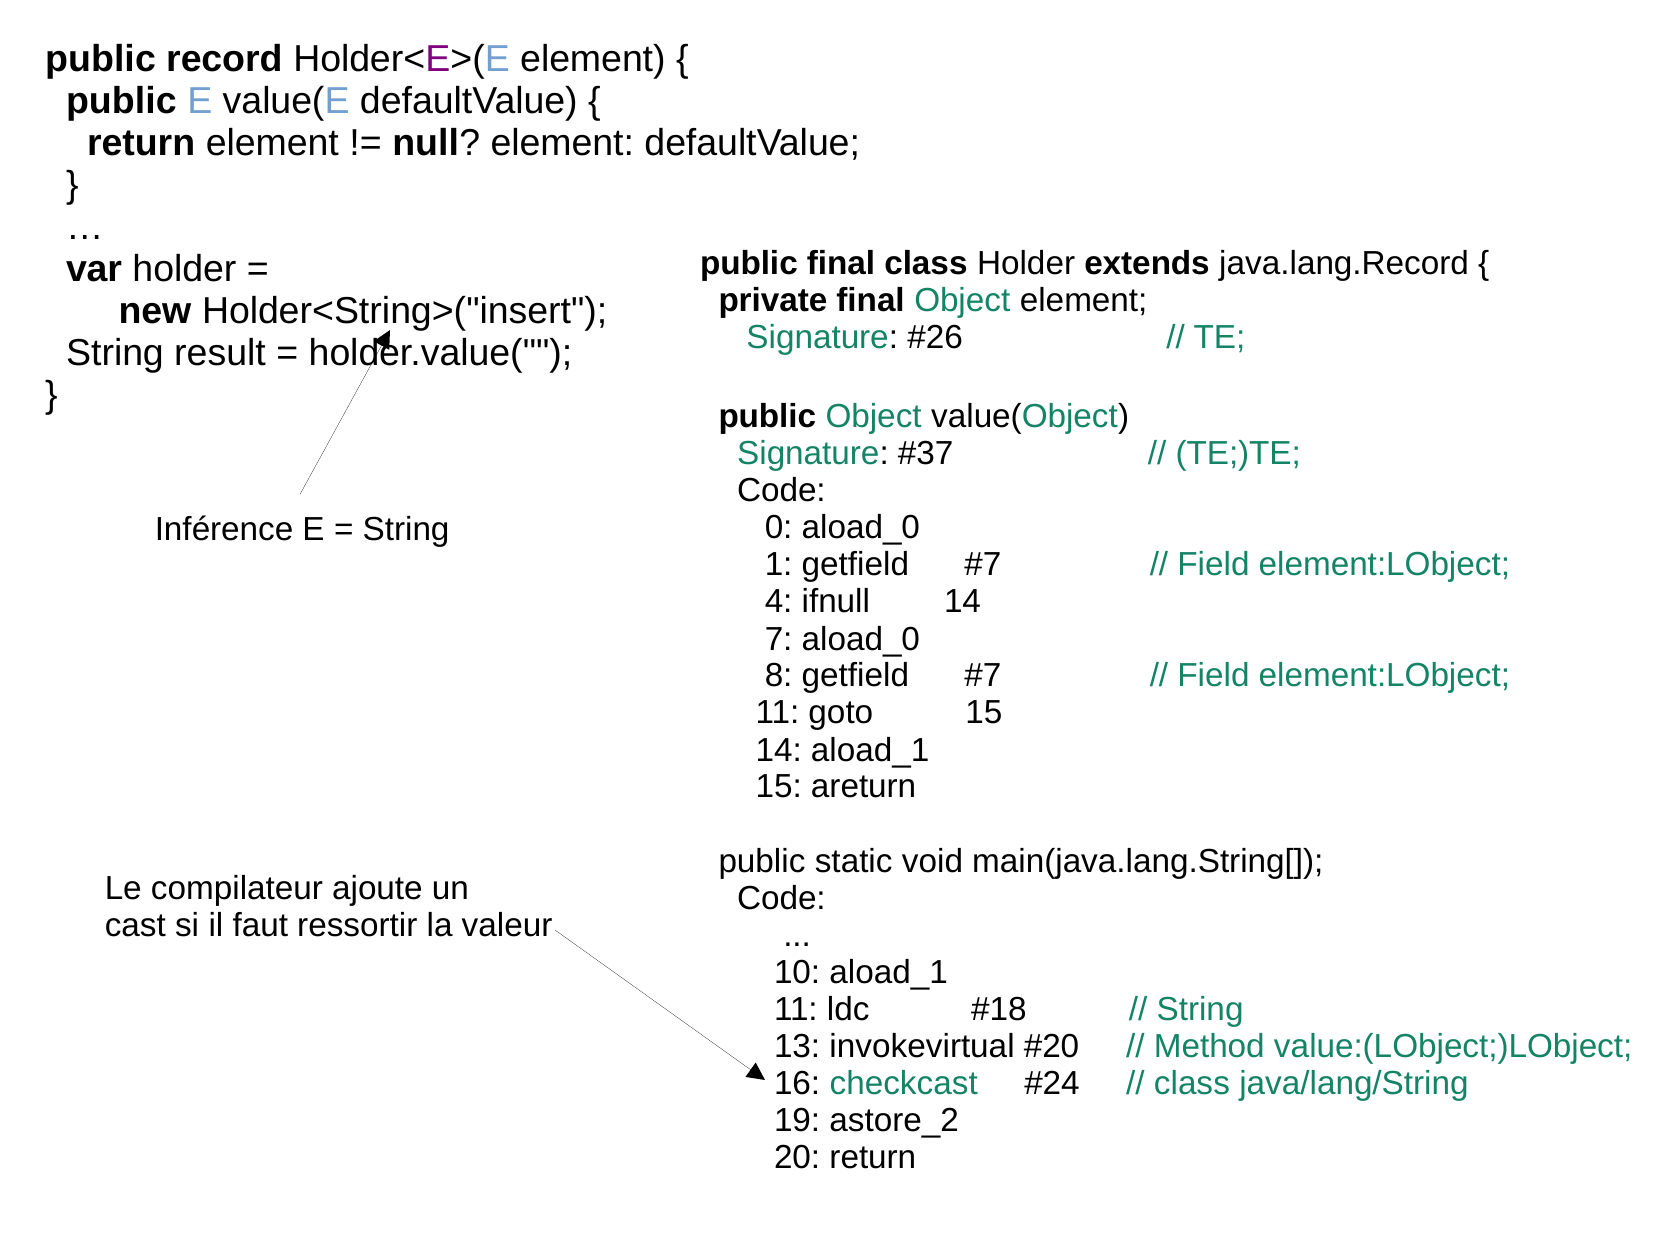

public record Holder<E>(E element) {
 public E value(E defaultValue) {
 return element != null? element: defaultValue;
 }
 …
 var holder =
 new Holder<String>("insert");
 String result = holder.value("");
}
public final class Holder extends java.lang.Record {
 private final Object element;
 Signature: #26 // TE;
 public Object value(Object)
 Signature: #37 // (TE;)TE;
 Code:
 0: aload_0
 1: getfield #7 // Field element:LObject;
 4: ifnull 14
 7: aload_0
 8: getfield #7 // Field element:LObject;
 11: goto 15
 14: aload_1
 15: areturn
 public static void main(java.lang.String[]);
 Code:
 ...
 10: aload_1
 11: ldc #18 // String
 13: invokevirtual #20 // Method value:(LObject;)LObject;
 16: checkcast #24 // class java/lang/String
 19: astore_2
 20: return
Inférence E = String
Le compilateur ajoute un
cast si il faut ressortir la valeur